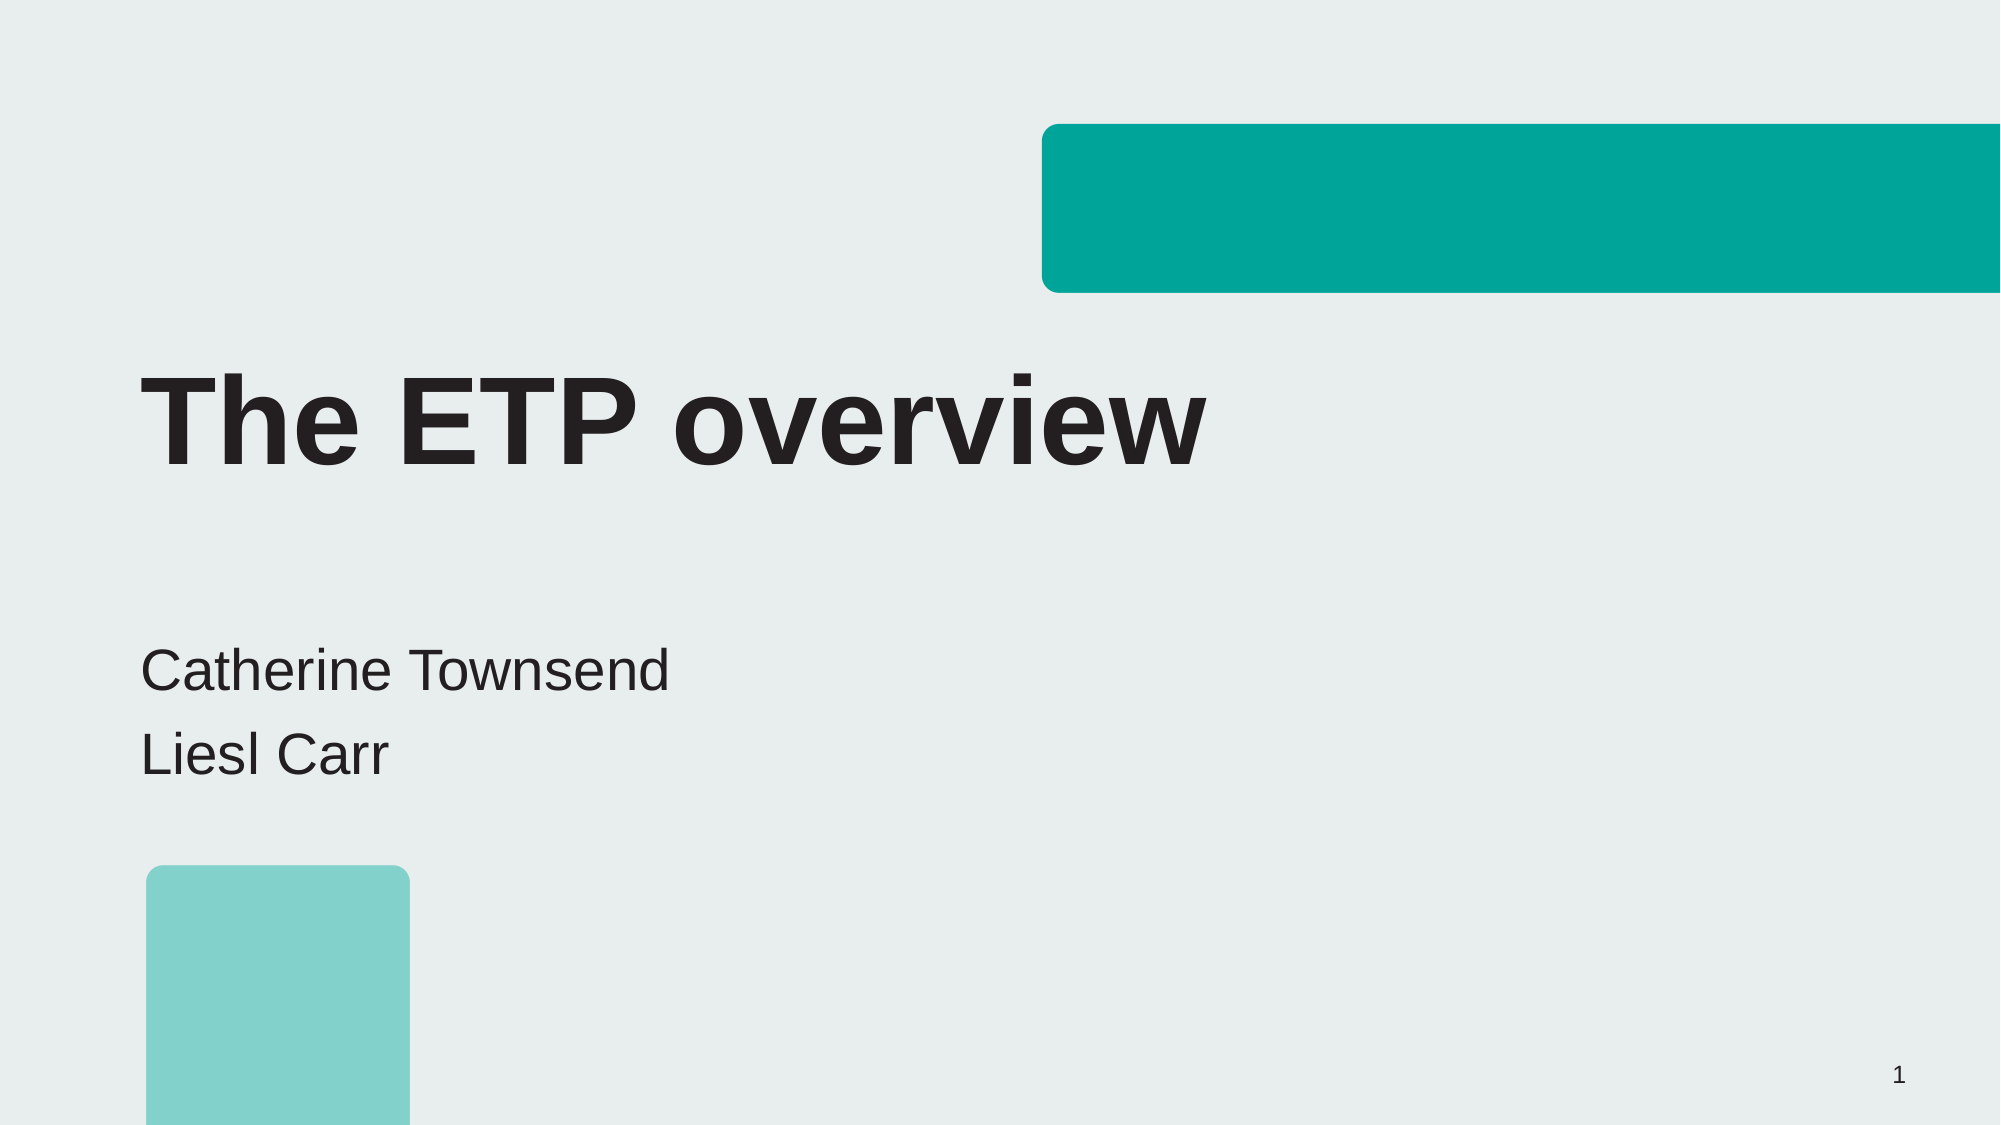

The ETP overview
# Catherine Townsend
Liesl Carr